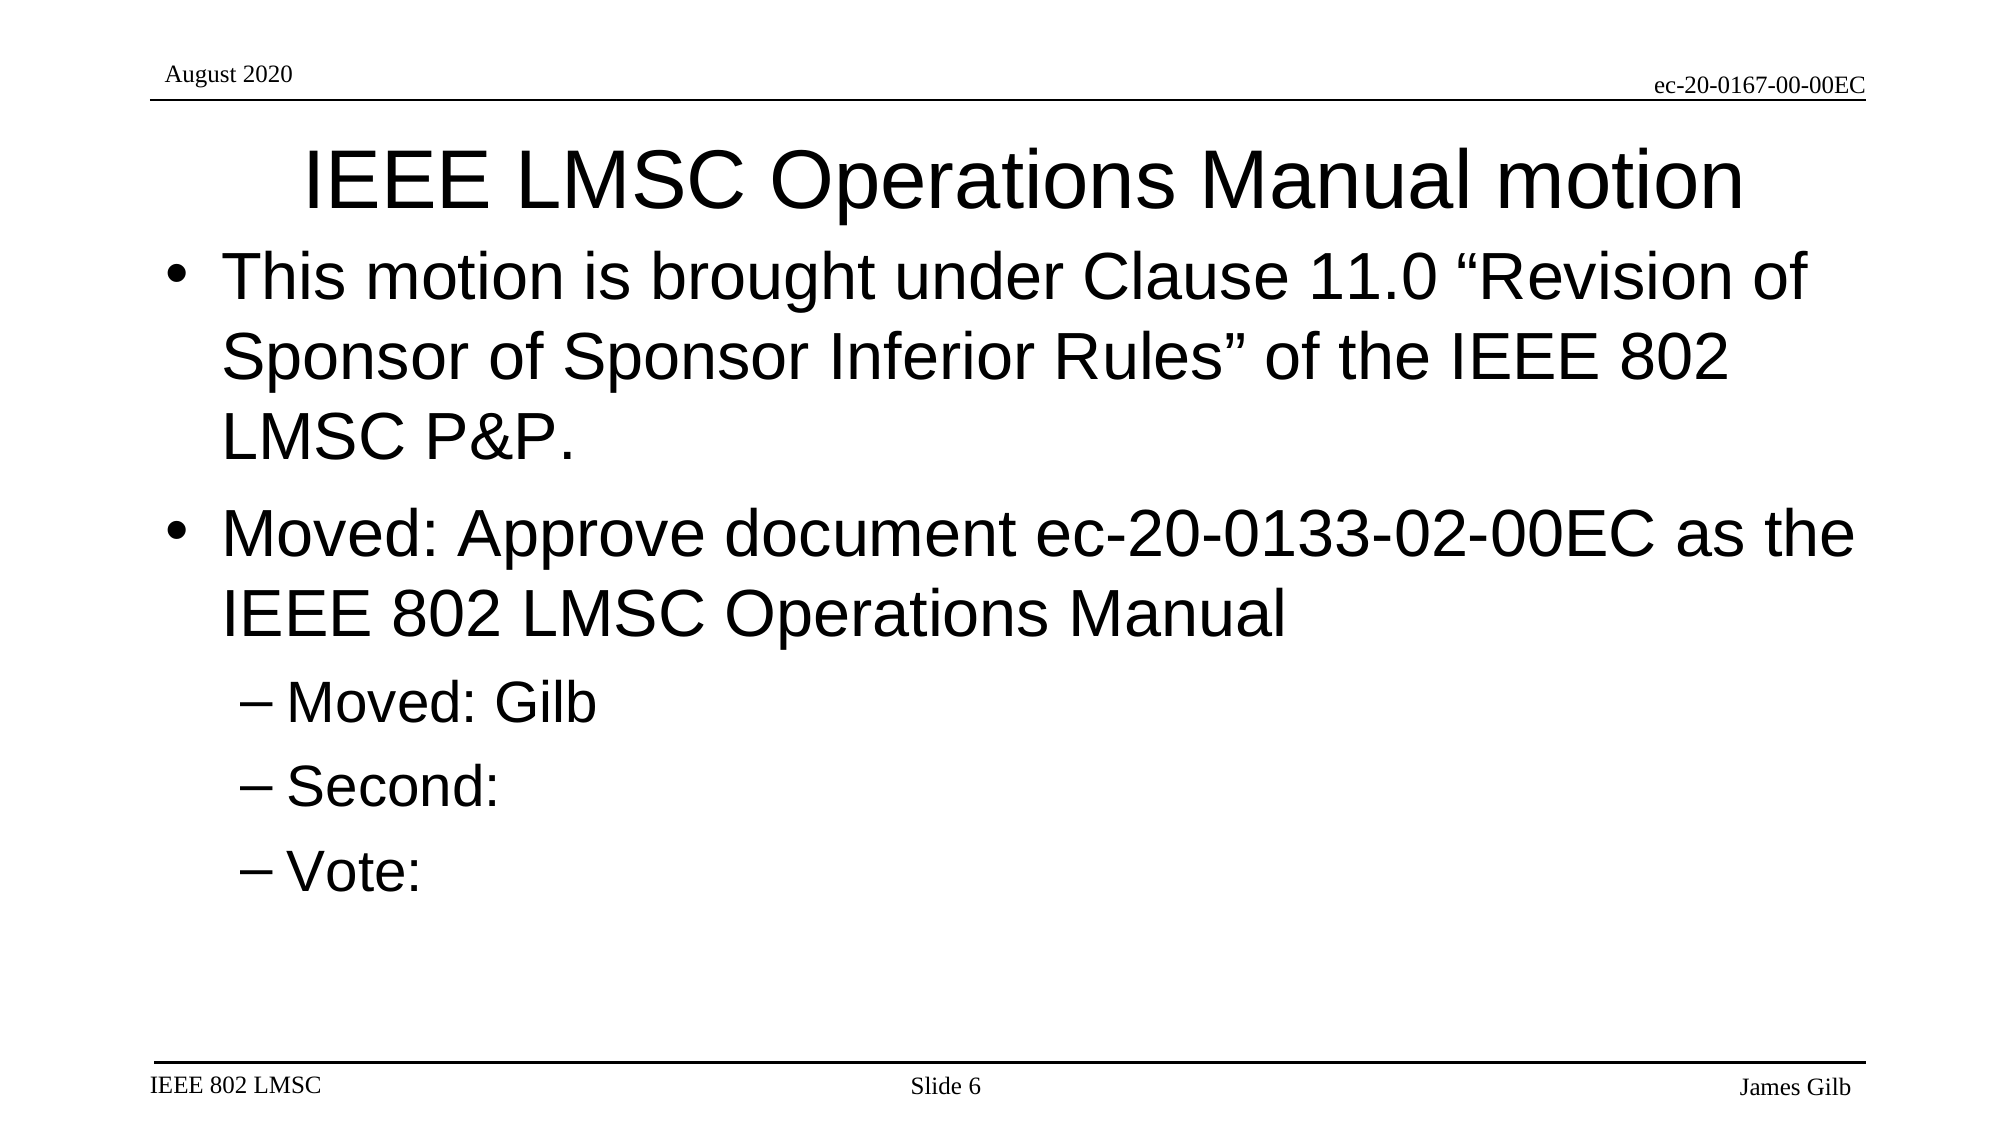

# IEEE LMSC Operations Manual motion
This motion is brought under Clause 11.0 “Revision of Sponsor of Sponsor Inferior Rules” of the IEEE 802 LMSC P&P.
Moved: Approve document ec-20-0133-02-00EC as the IEEE 802 LMSC Operations Manual
Moved: Gilb
Second:
Vote:
6